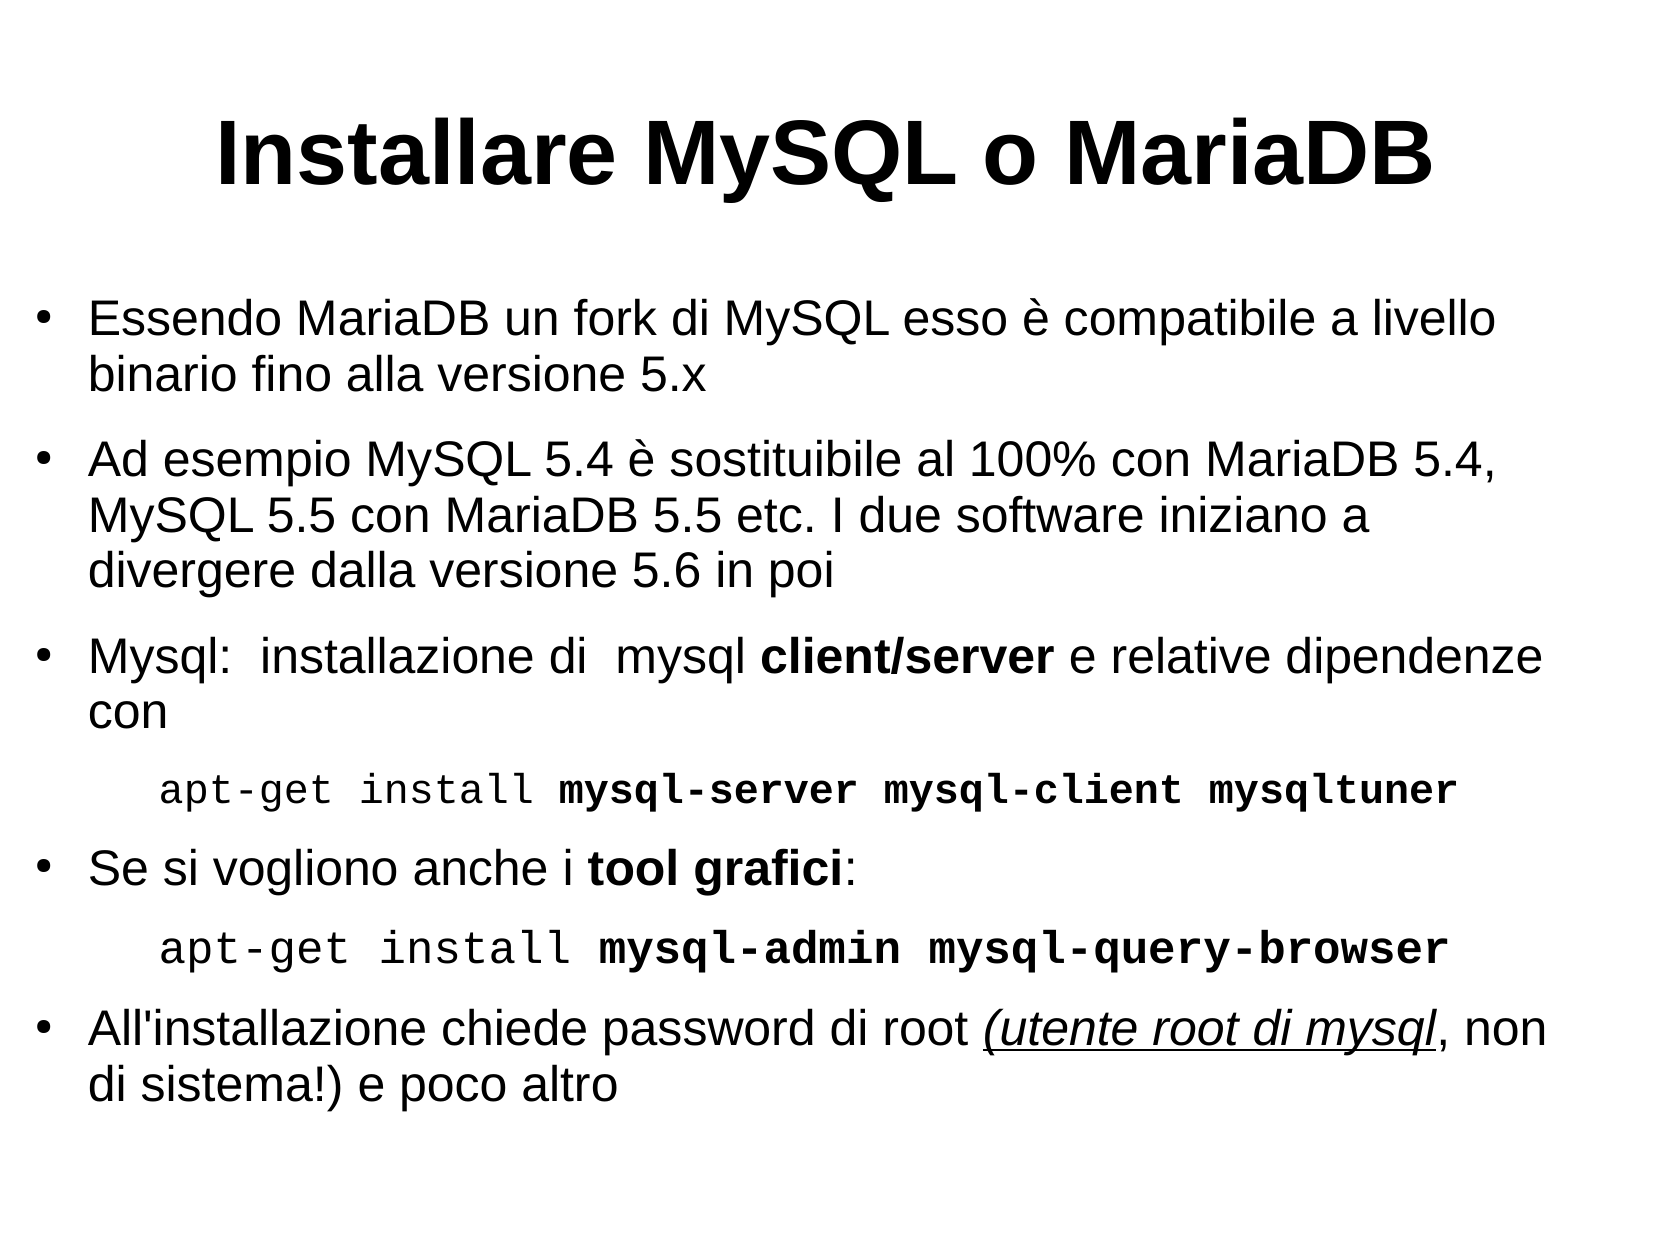

# Installare MySQL o MariaDB
Essendo MariaDB un fork di MySQL esso è compatibile a livello binario fino alla versione 5.x
Ad esempio MySQL 5.4 è sostituibile al 100% con MariaDB 5.4, MySQL 5.5 con MariaDB 5.5 etc. I due software iniziano a divergere dalla versione 5.6 in poi
Mysql: installazione di mysql client/server e relative dipendenze con
apt-get install mysql-server mysql-client mysqltuner
Se si vogliono anche i tool grafici:
apt-get install mysql-admin mysql-query-browser
All'installazione chiede password di root (utente root di mysql, non di sistema!) e poco altro